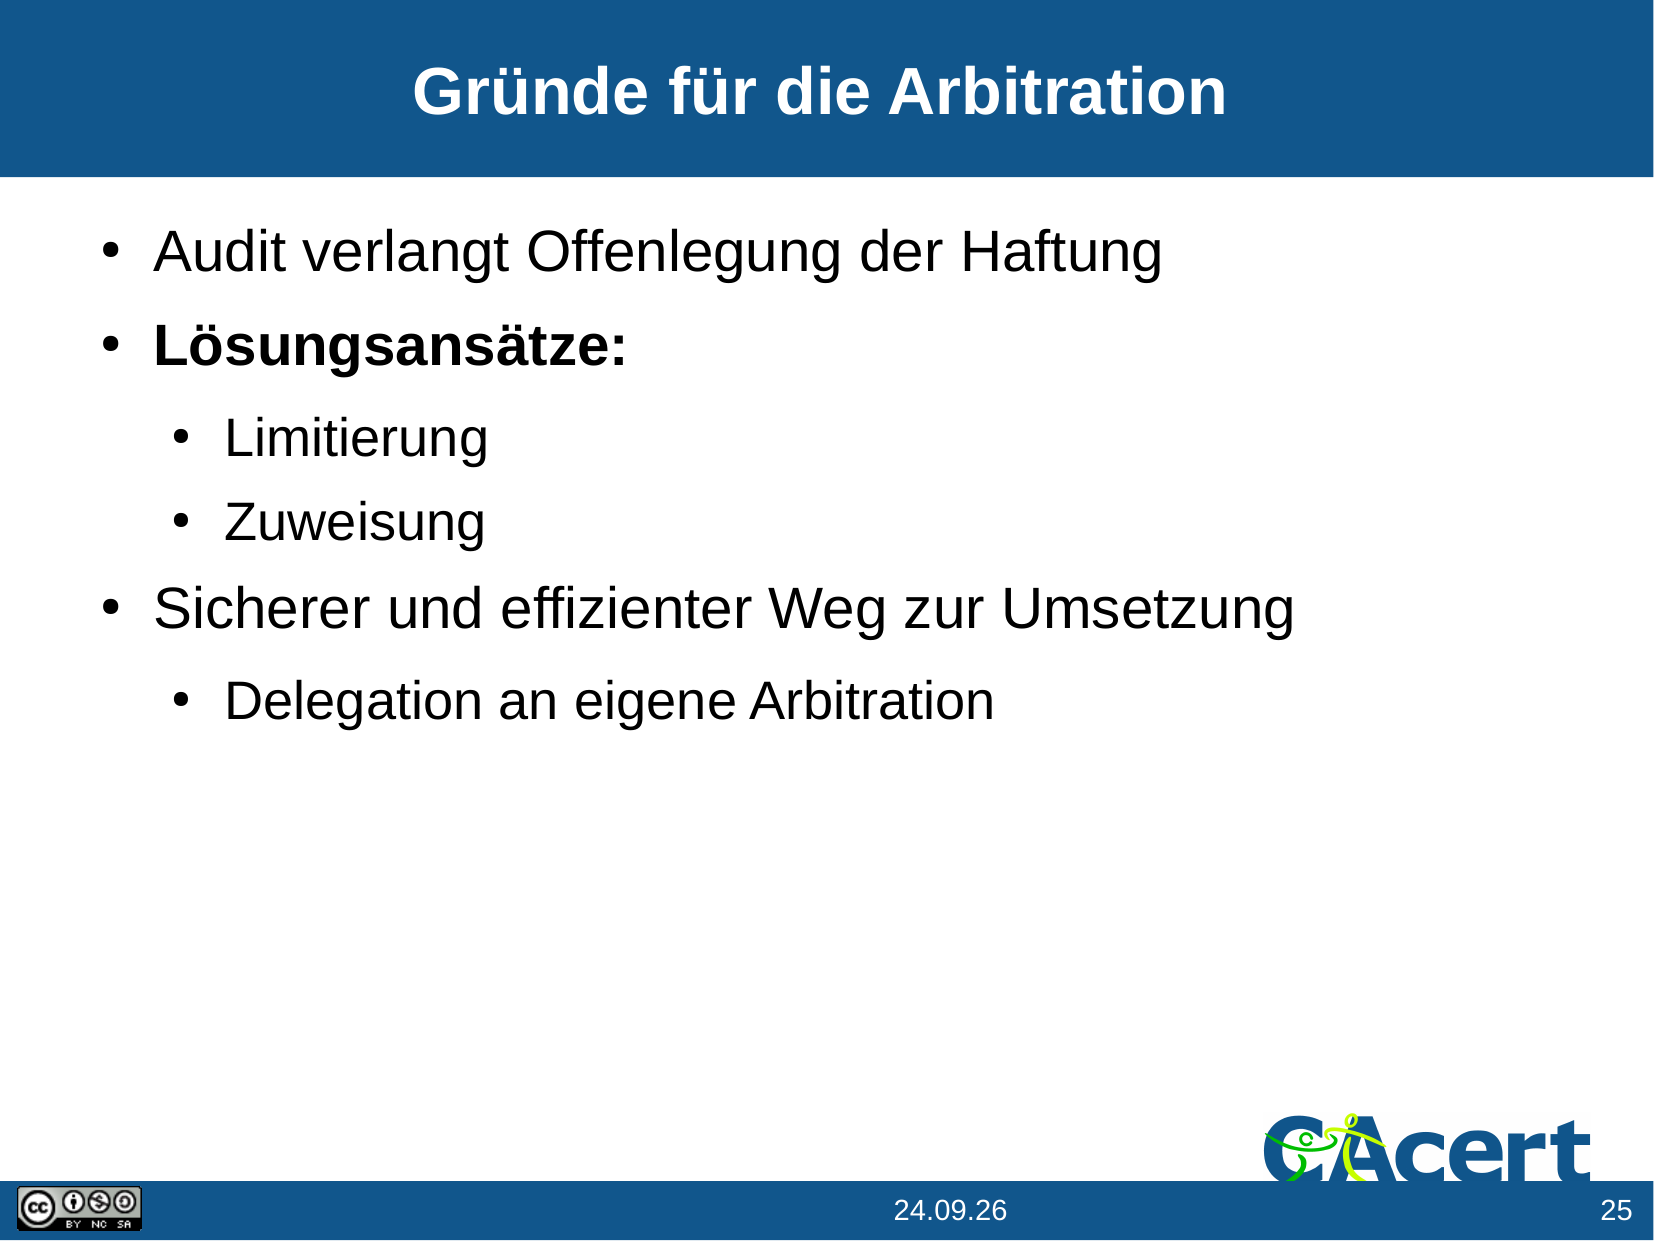

# Gründe für die Arbitration
Audit verlangt Offenlegung der Haftung
Lösungsansätze:
Limitierung
Zuweisung
Sicherer und effizienter Weg zur Umsetzung
Delegation an eigene Arbitration